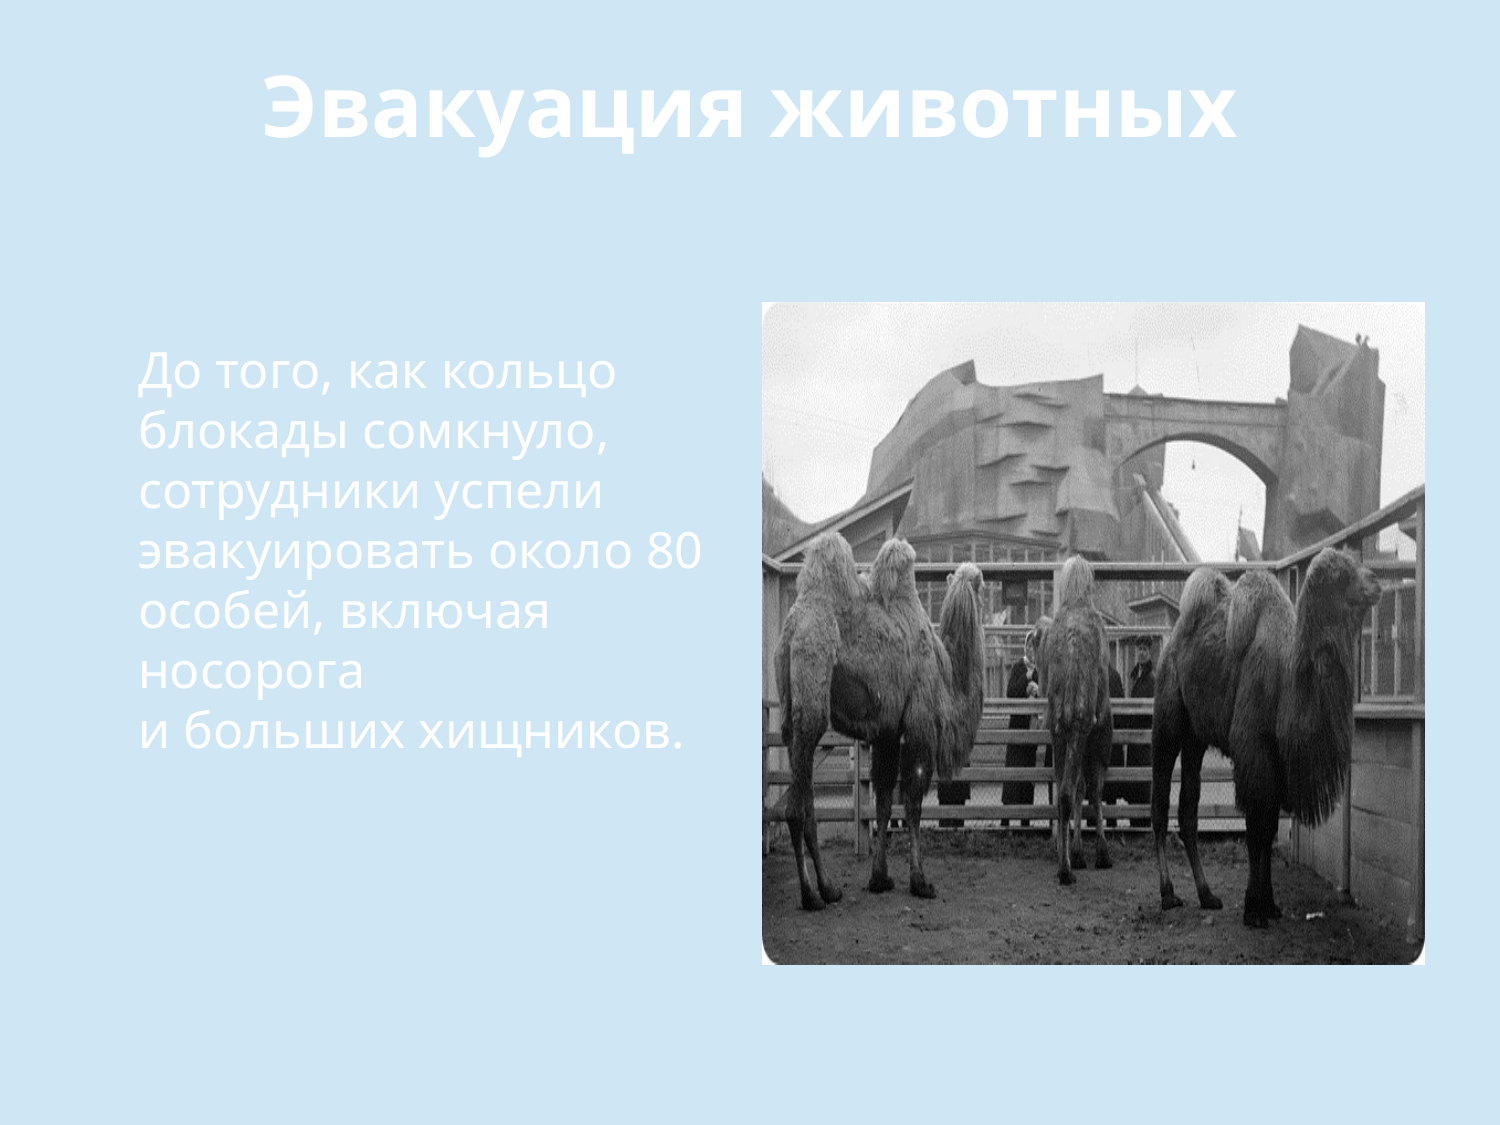

# Эвакуация животных
До того, как кольцо блокады сомкнуло, сотрудники успели эвакуировать около 80 особей, включая носорога и больших хищников.